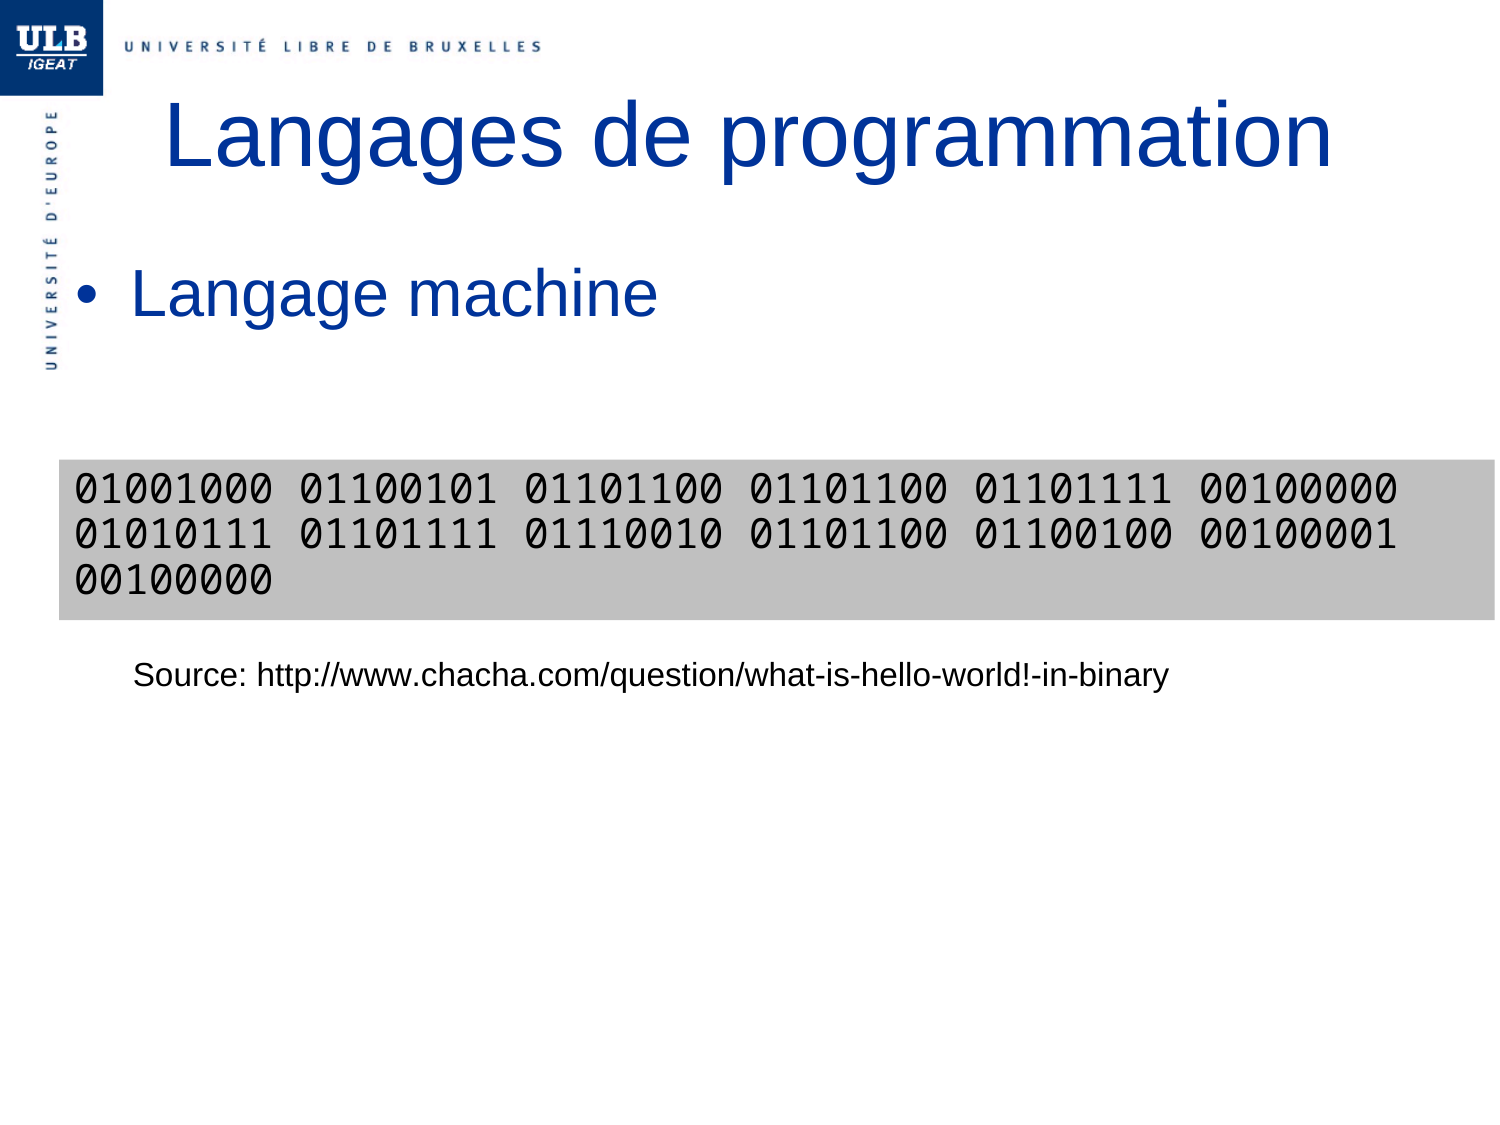

# Langages de programmation
Langage machine
01001000 01100101 01101100 01101100 01101111 00100000 01010111 01101111 01110010 01101100 01100100 00100001 00100000
Source: http://www.chacha.com/question/what-is-hello-world!-in-binary